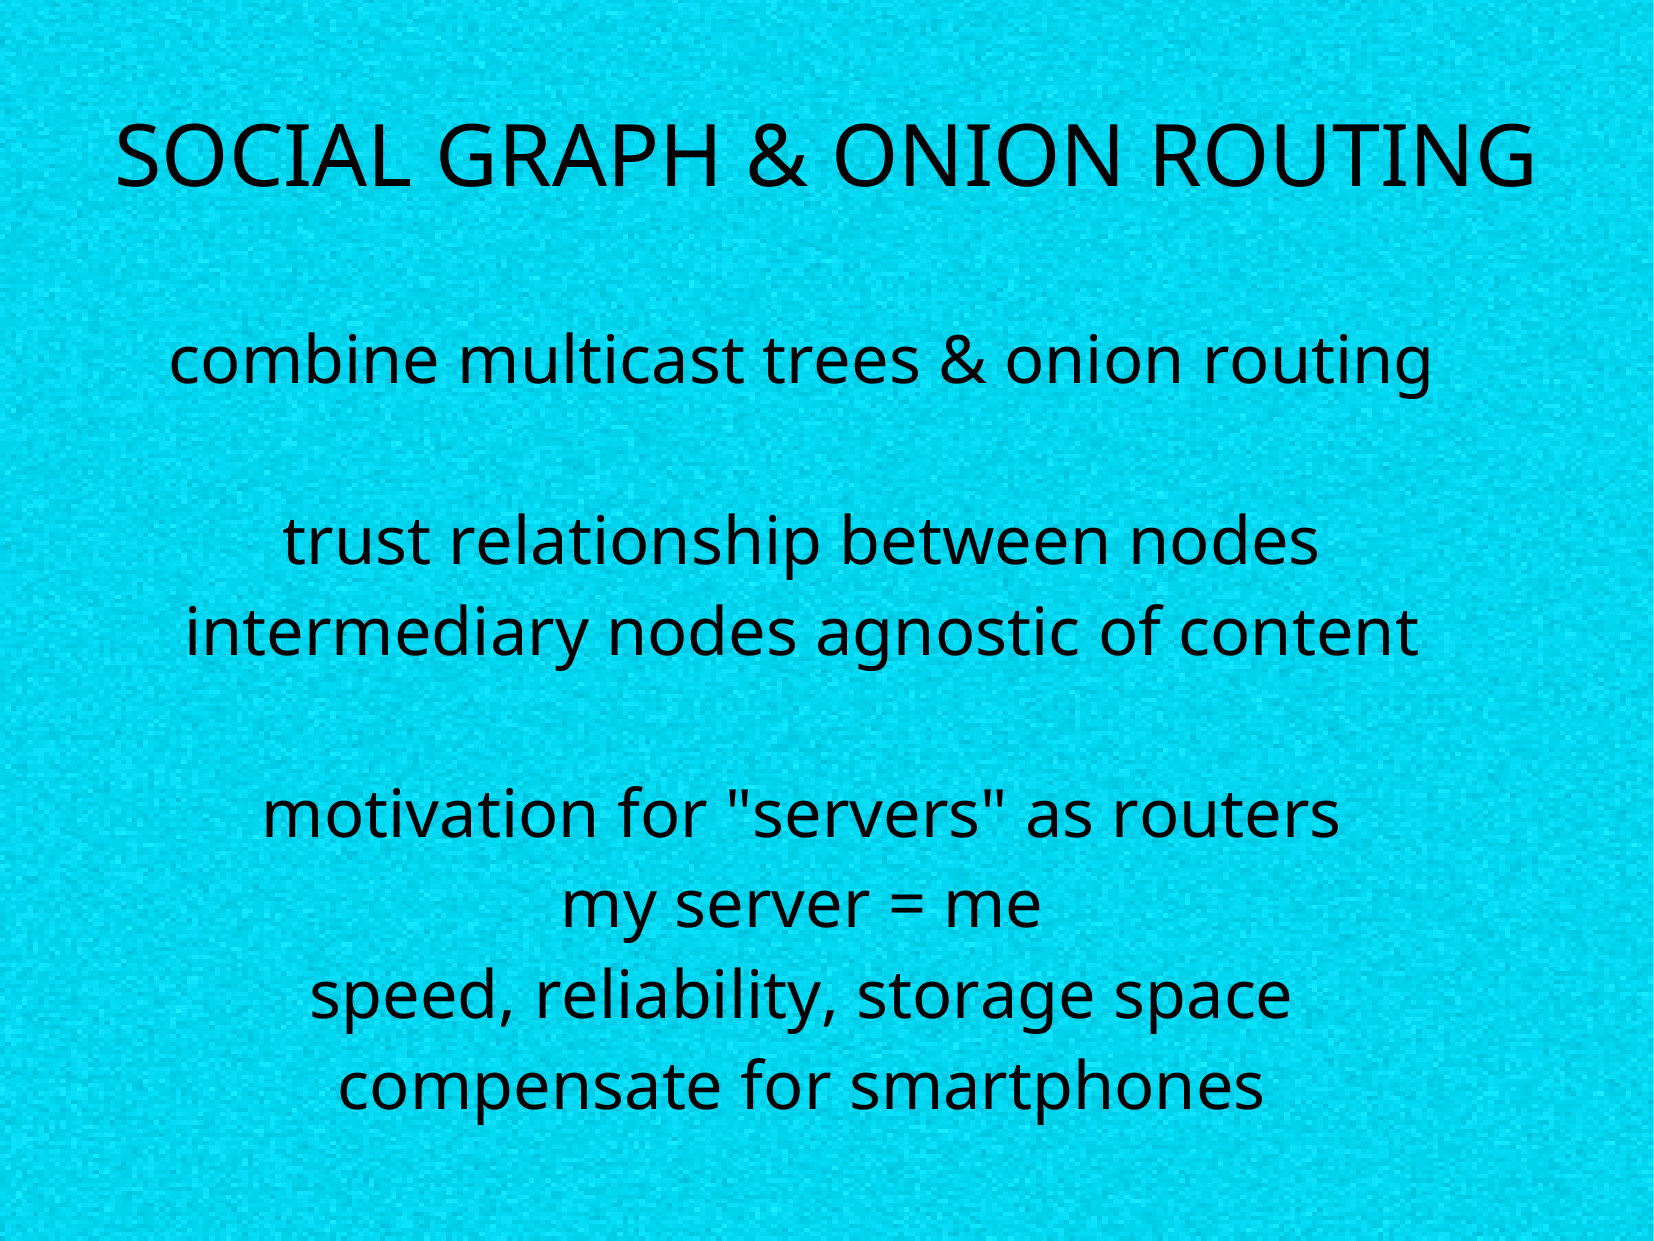

# SOCIAL GRAPH & ONION ROUTING
combine multicast trees & onion routing
trust relationship between nodes
intermediary nodes agnostic of content
motivation for "servers" as routers
my server = me
speed, reliability, storage space
compensate for smartphones